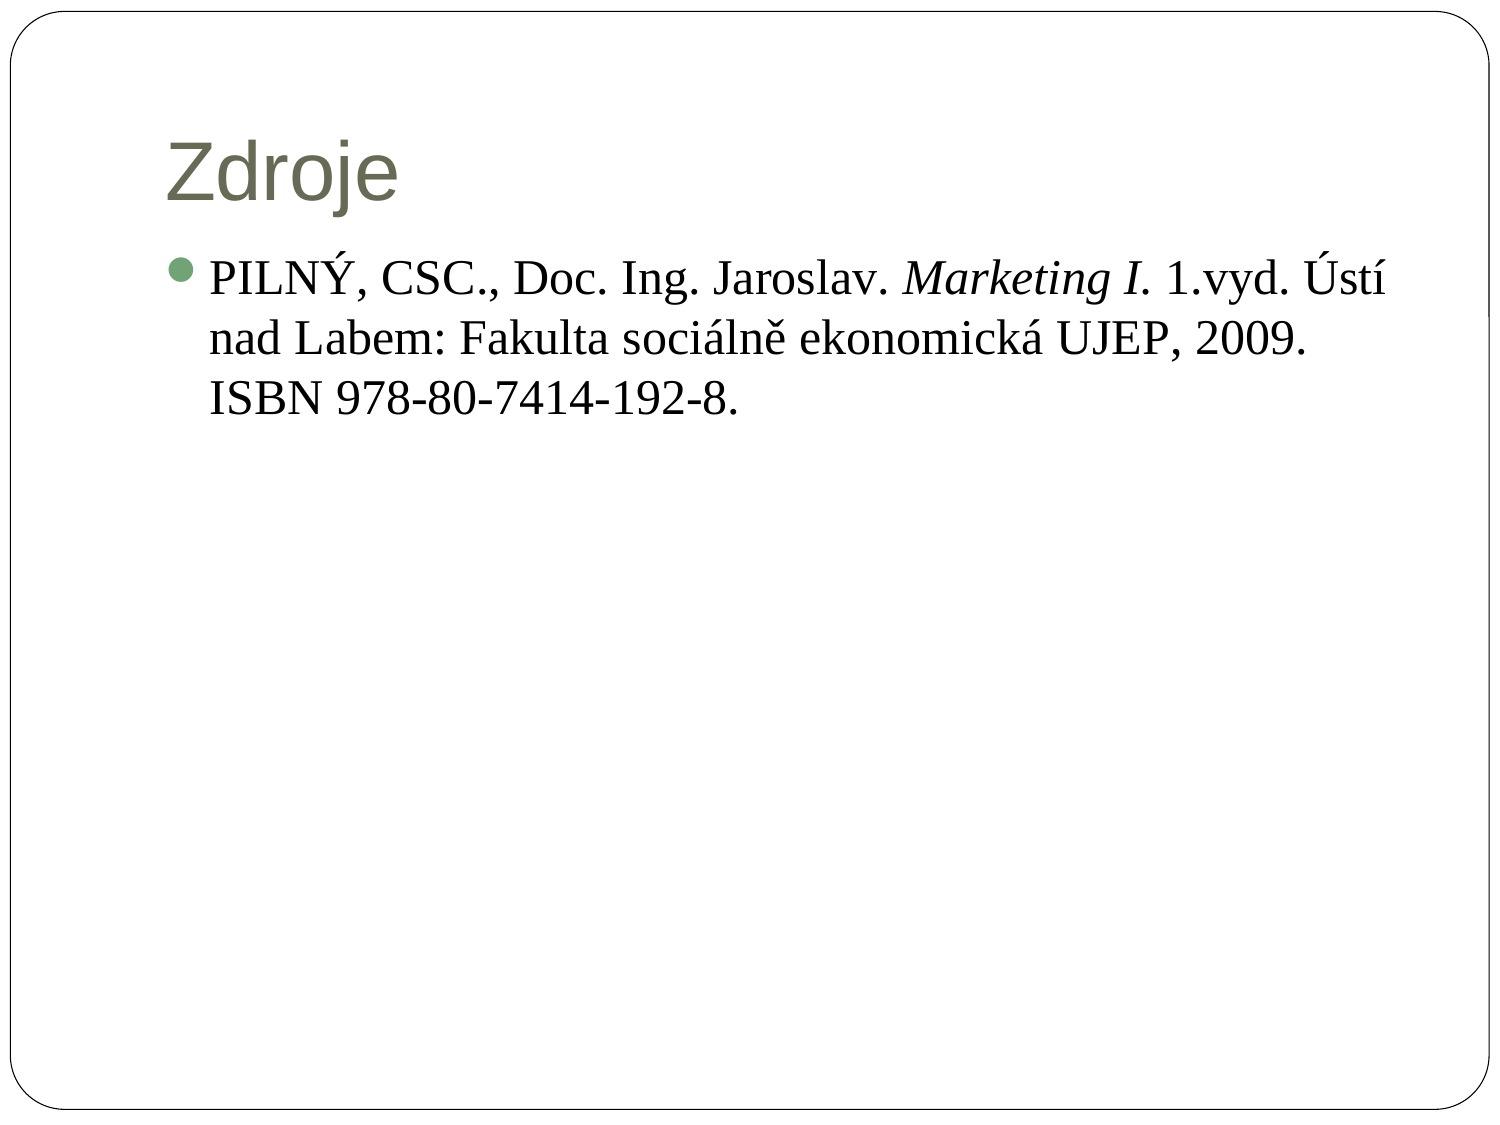

# Zdroje
PILNÝ, CSC., Doc. Ing. Jaroslav. Marketing I. 1.vyd. Ústí nad Labem: Fakulta sociálně ekonomická UJEP, 2009. ISBN 978-80-7414-192-8.